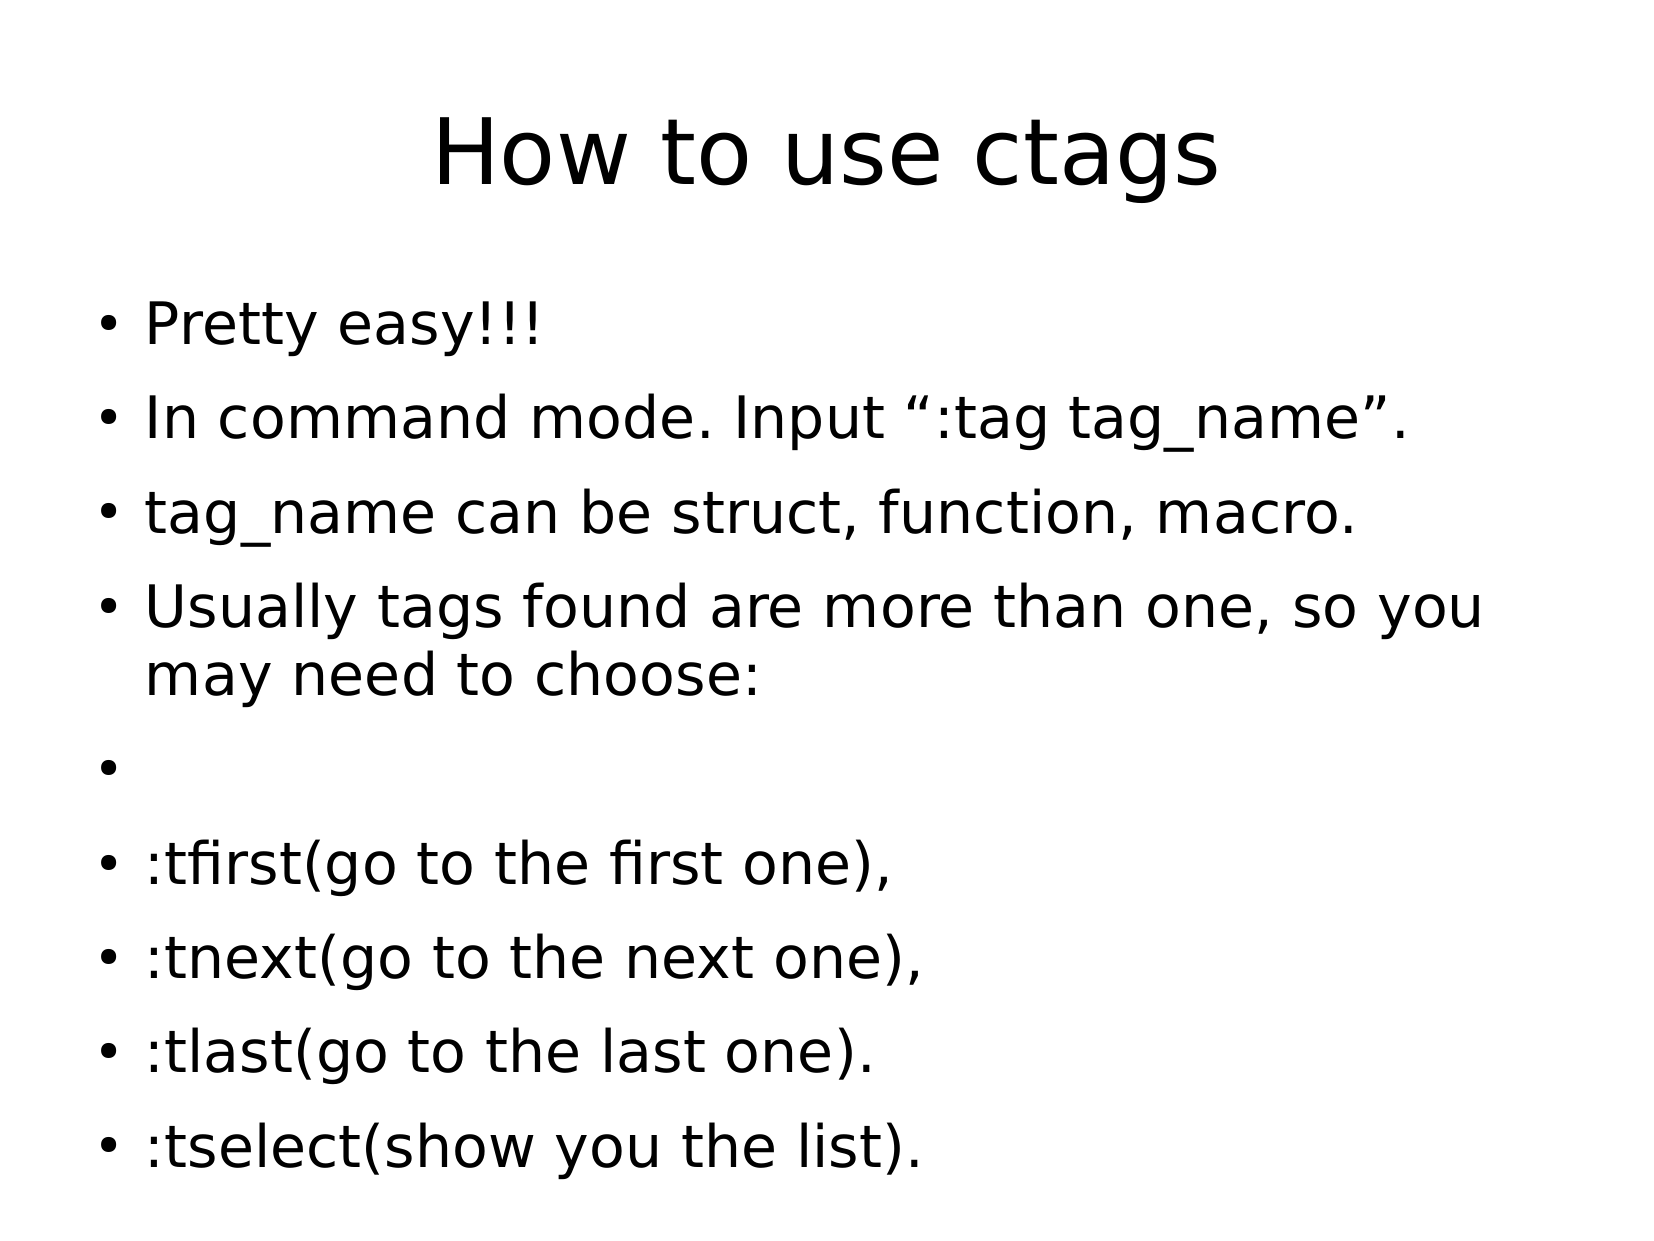

# How to use ctags
Pretty easy!!!
In command mode. Input “:tag tag_name”.
tag_name can be struct, function, macro.
Usually tags found are more than one, so you may need to choose:
:tfirst(go to the first one),
:tnext(go to the next one),
:tlast(go to the last one).
:tselect(show you the list).